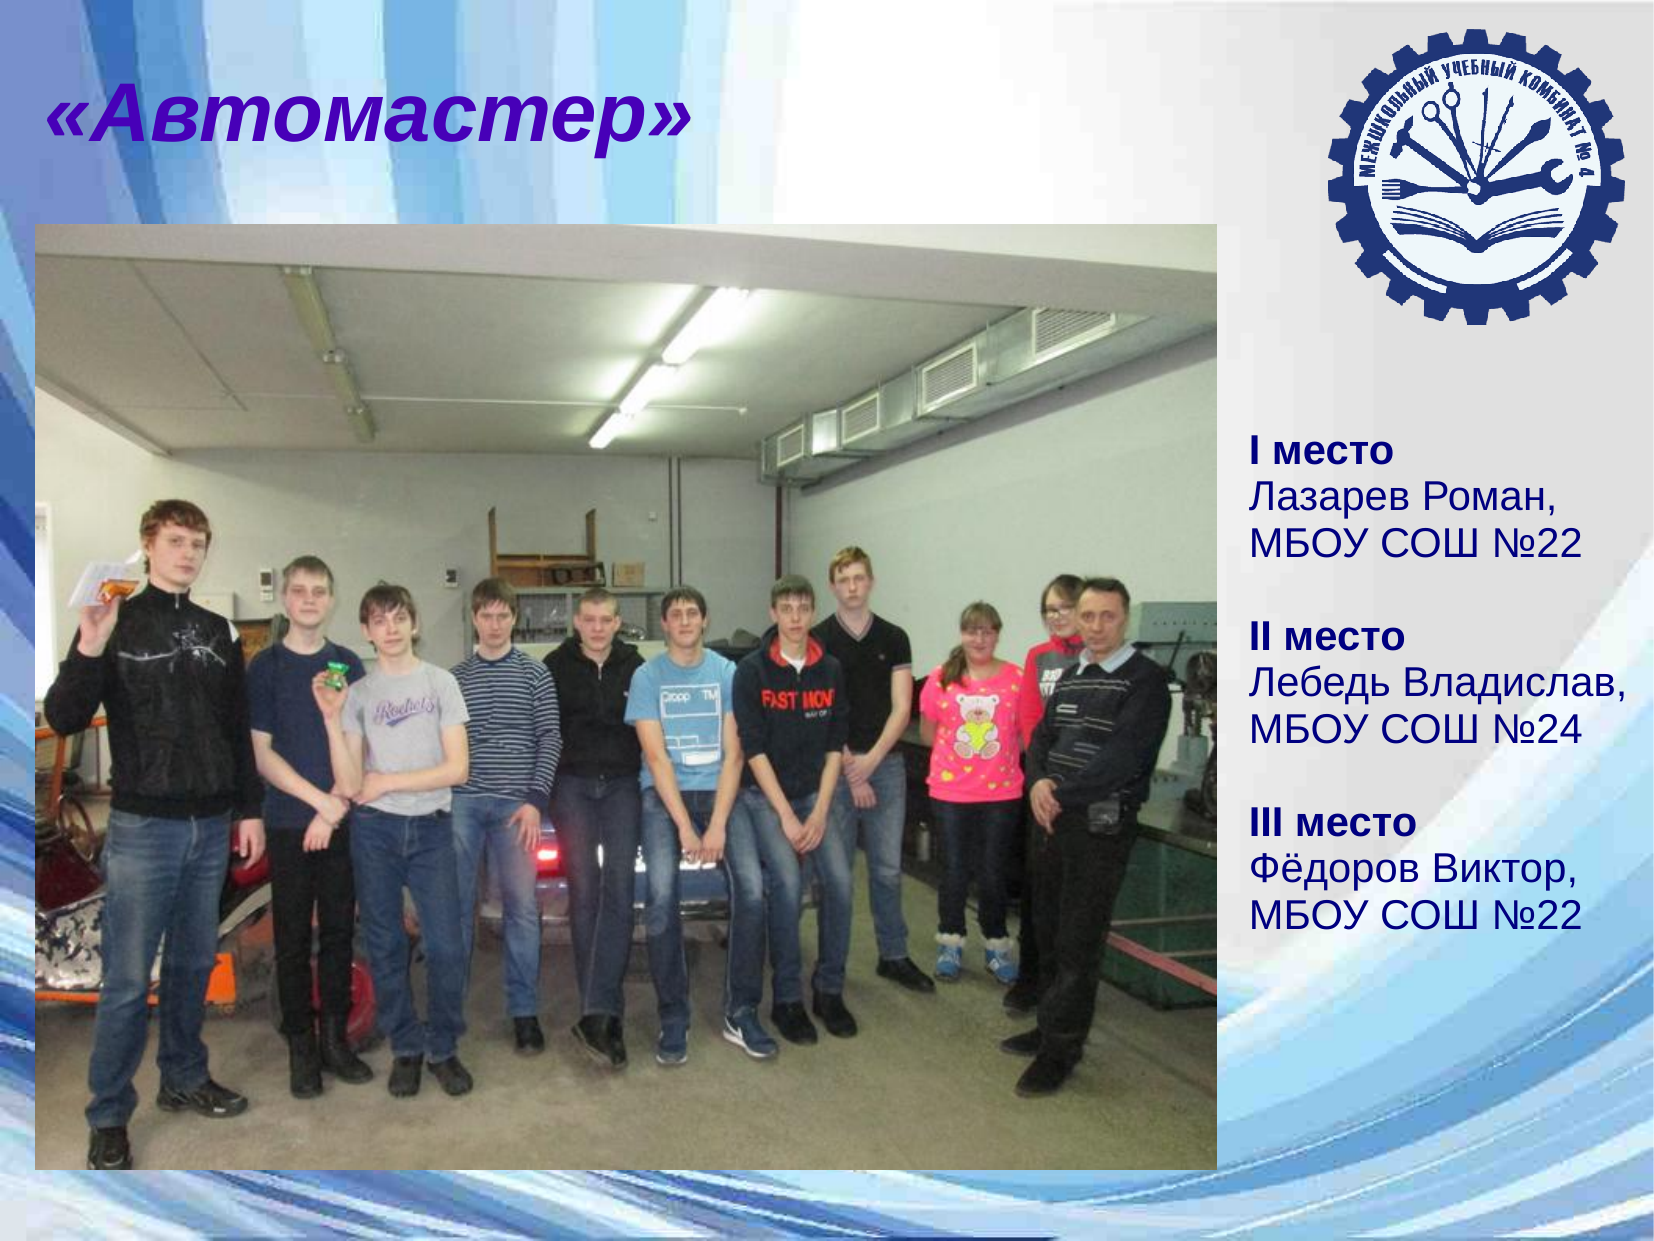

«Автомастер»
I место
Лазарев Роман, МБОУ СОШ №22
II место
Лебедь Владислав, МБОУ СОШ №24
III место
Фёдоров Виктор, МБОУ СОШ №22